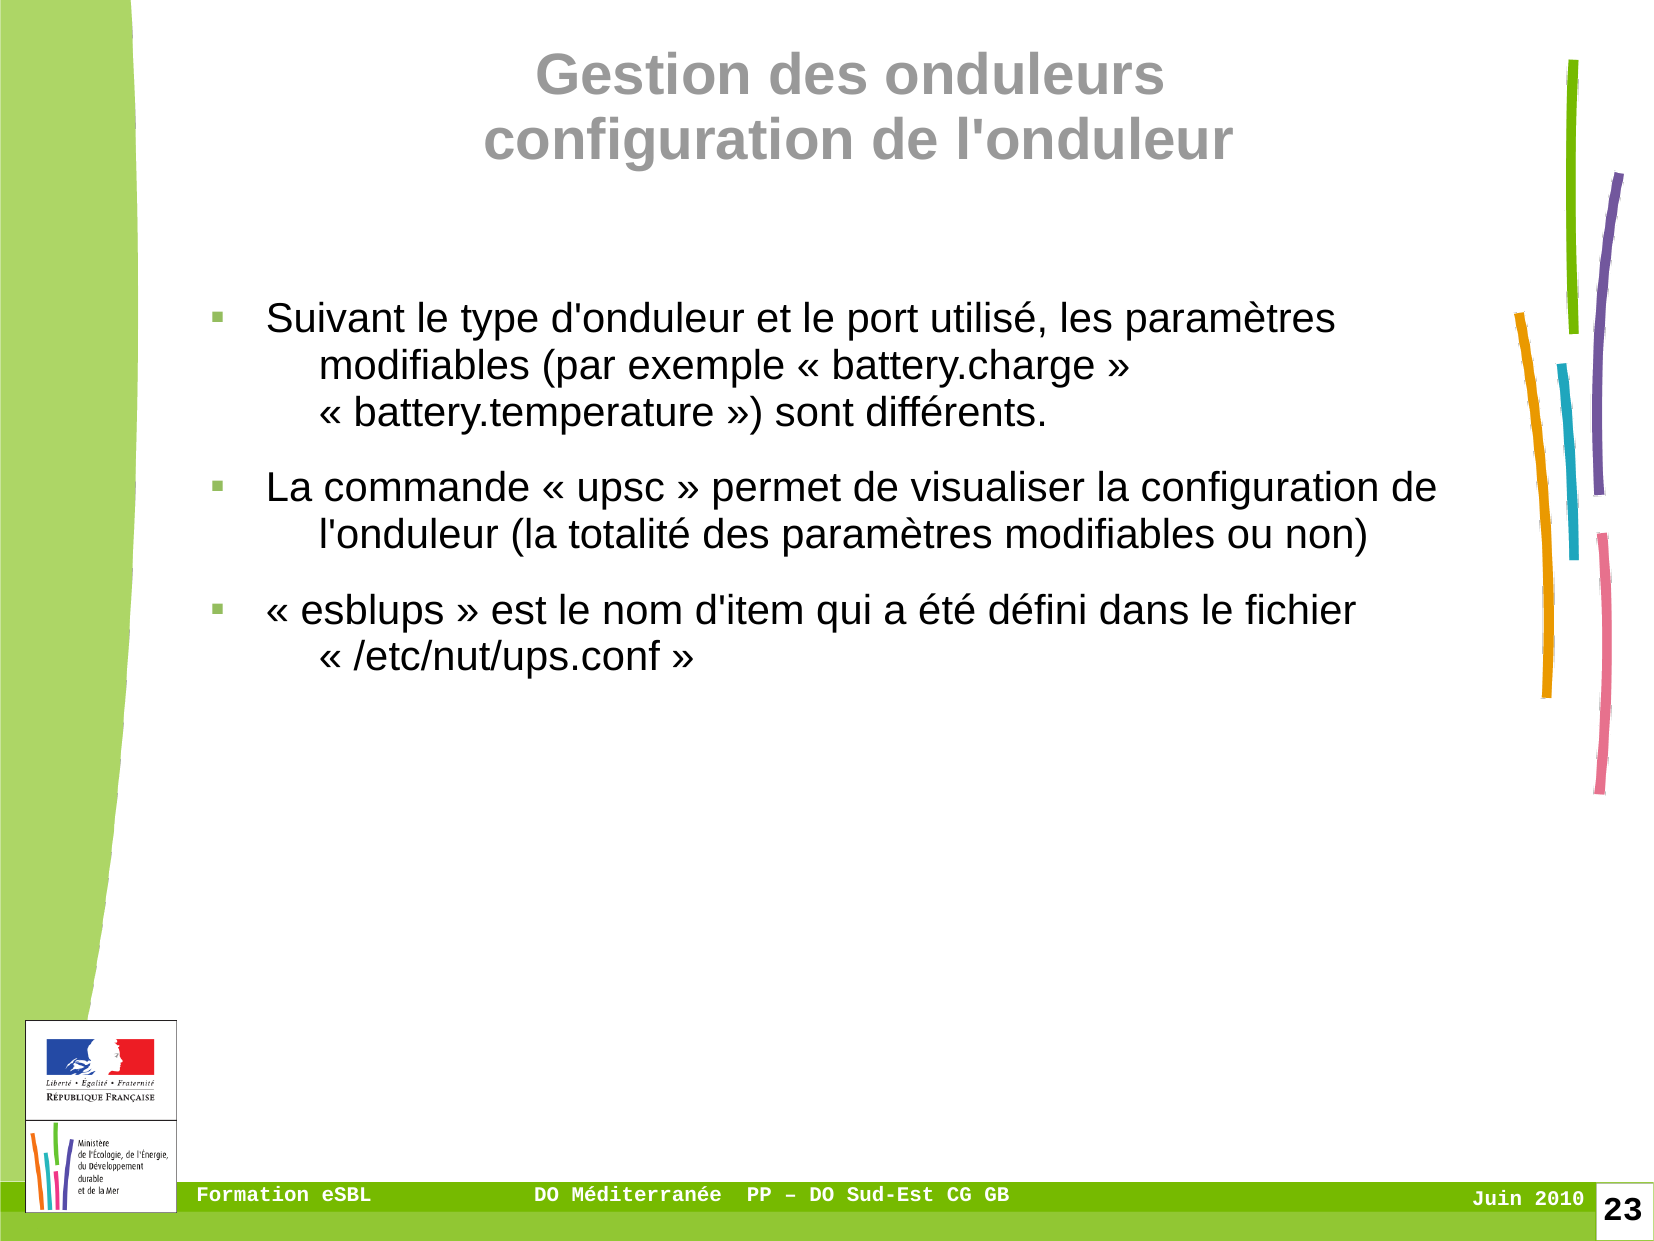

# Gestion des onduleurs configuration de l'onduleur
Suivant le type d'onduleur et le port utilisé, les paramètres modifiables (par exemple « battery.charge » « battery.temperature ») sont différents.
La commande « upsc » permet de visualiser la configuration de l'onduleur (la totalité des paramètres modifiables ou non)
« esblups » est le nom d'item qui a été défini dans le fichier « /etc/nut/ups.conf »
23